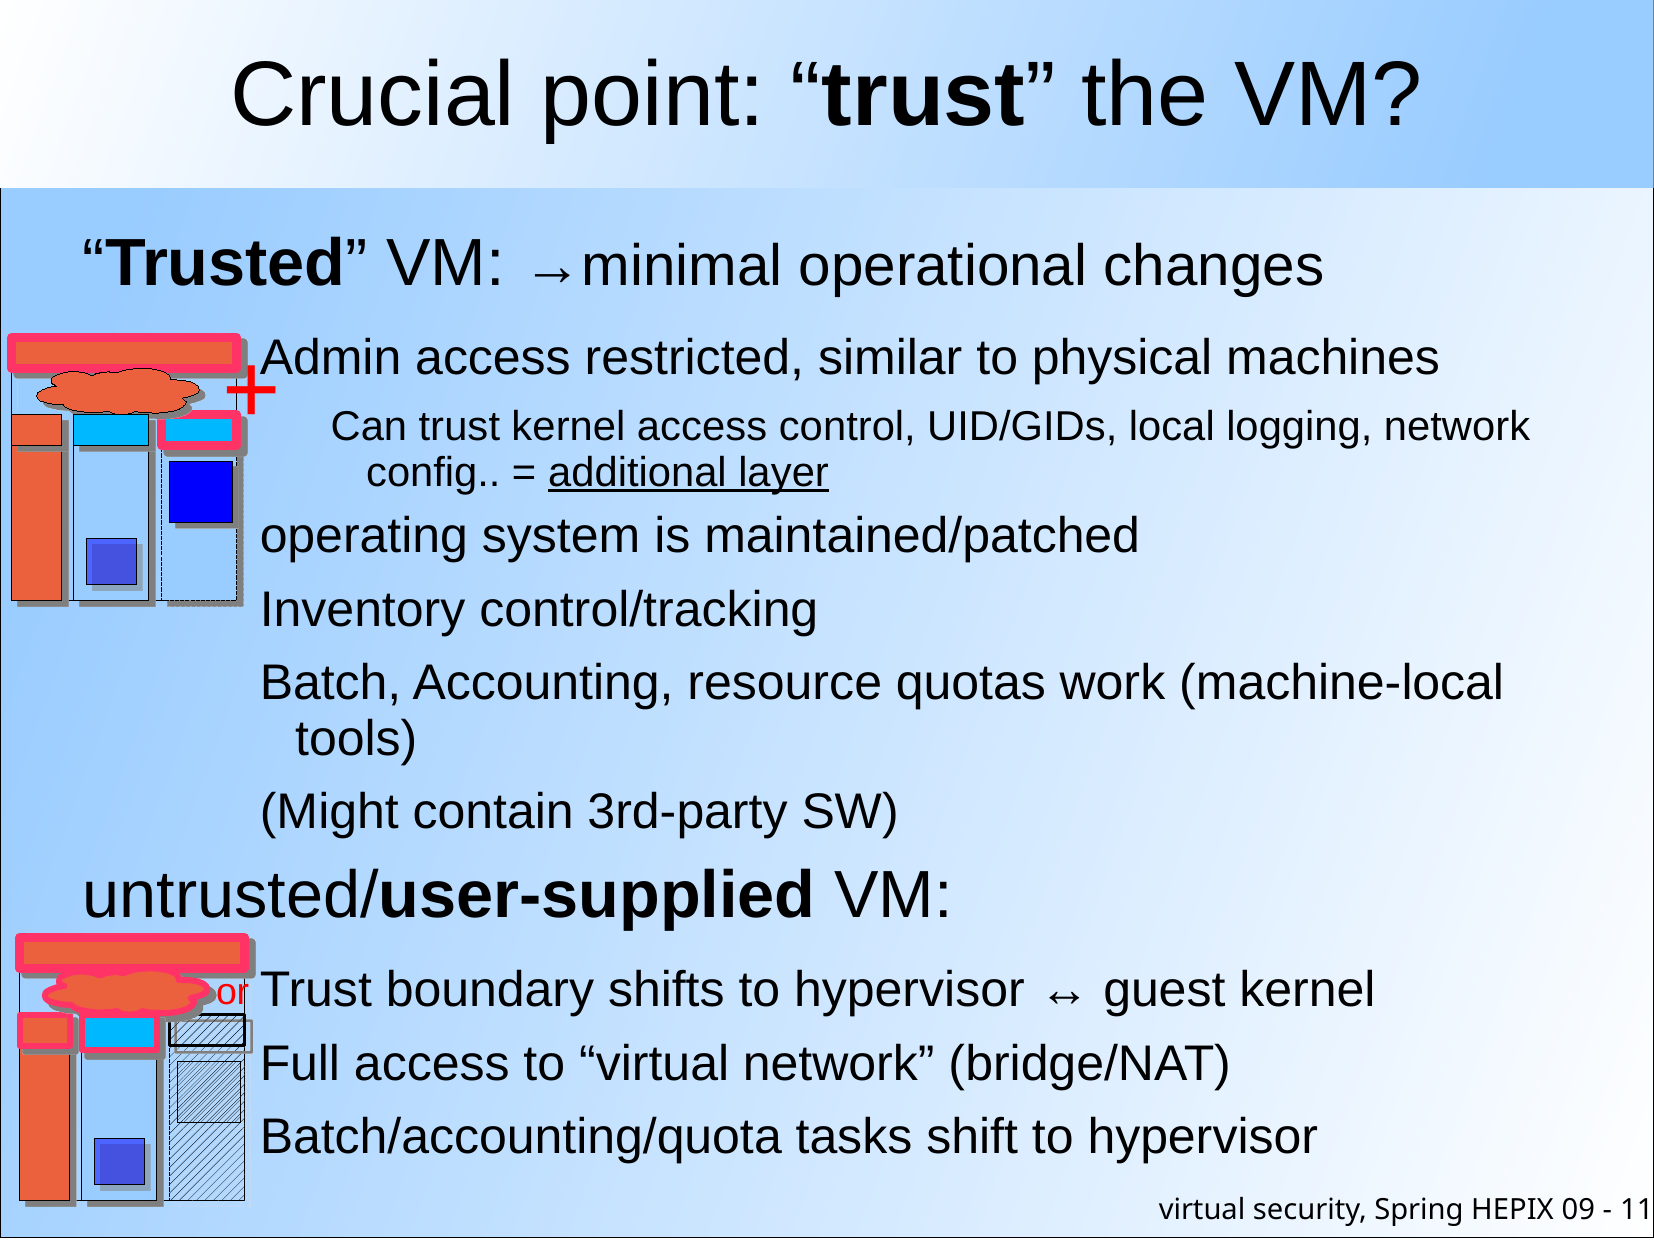

# Crucial point: “trust” the VM?
“Trusted” VM: →minimal operational changes
Admin access restricted, similar to physical machines
Can trust kernel access control, UID/GIDs, local logging, network config.. = additional layer
operating system is maintained/patched
Inventory control/tracking
Batch, Accounting, resource quotas work (machine-local tools)
(Might contain 3rd-party SW)
untrusted/user-supplied VM:
Trust boundary shifts to hypervisor ↔ guest kernel
Full access to “virtual network” (bridge/NAT)
Batch/accounting/quota tasks shift to hypervisor
+
or
11